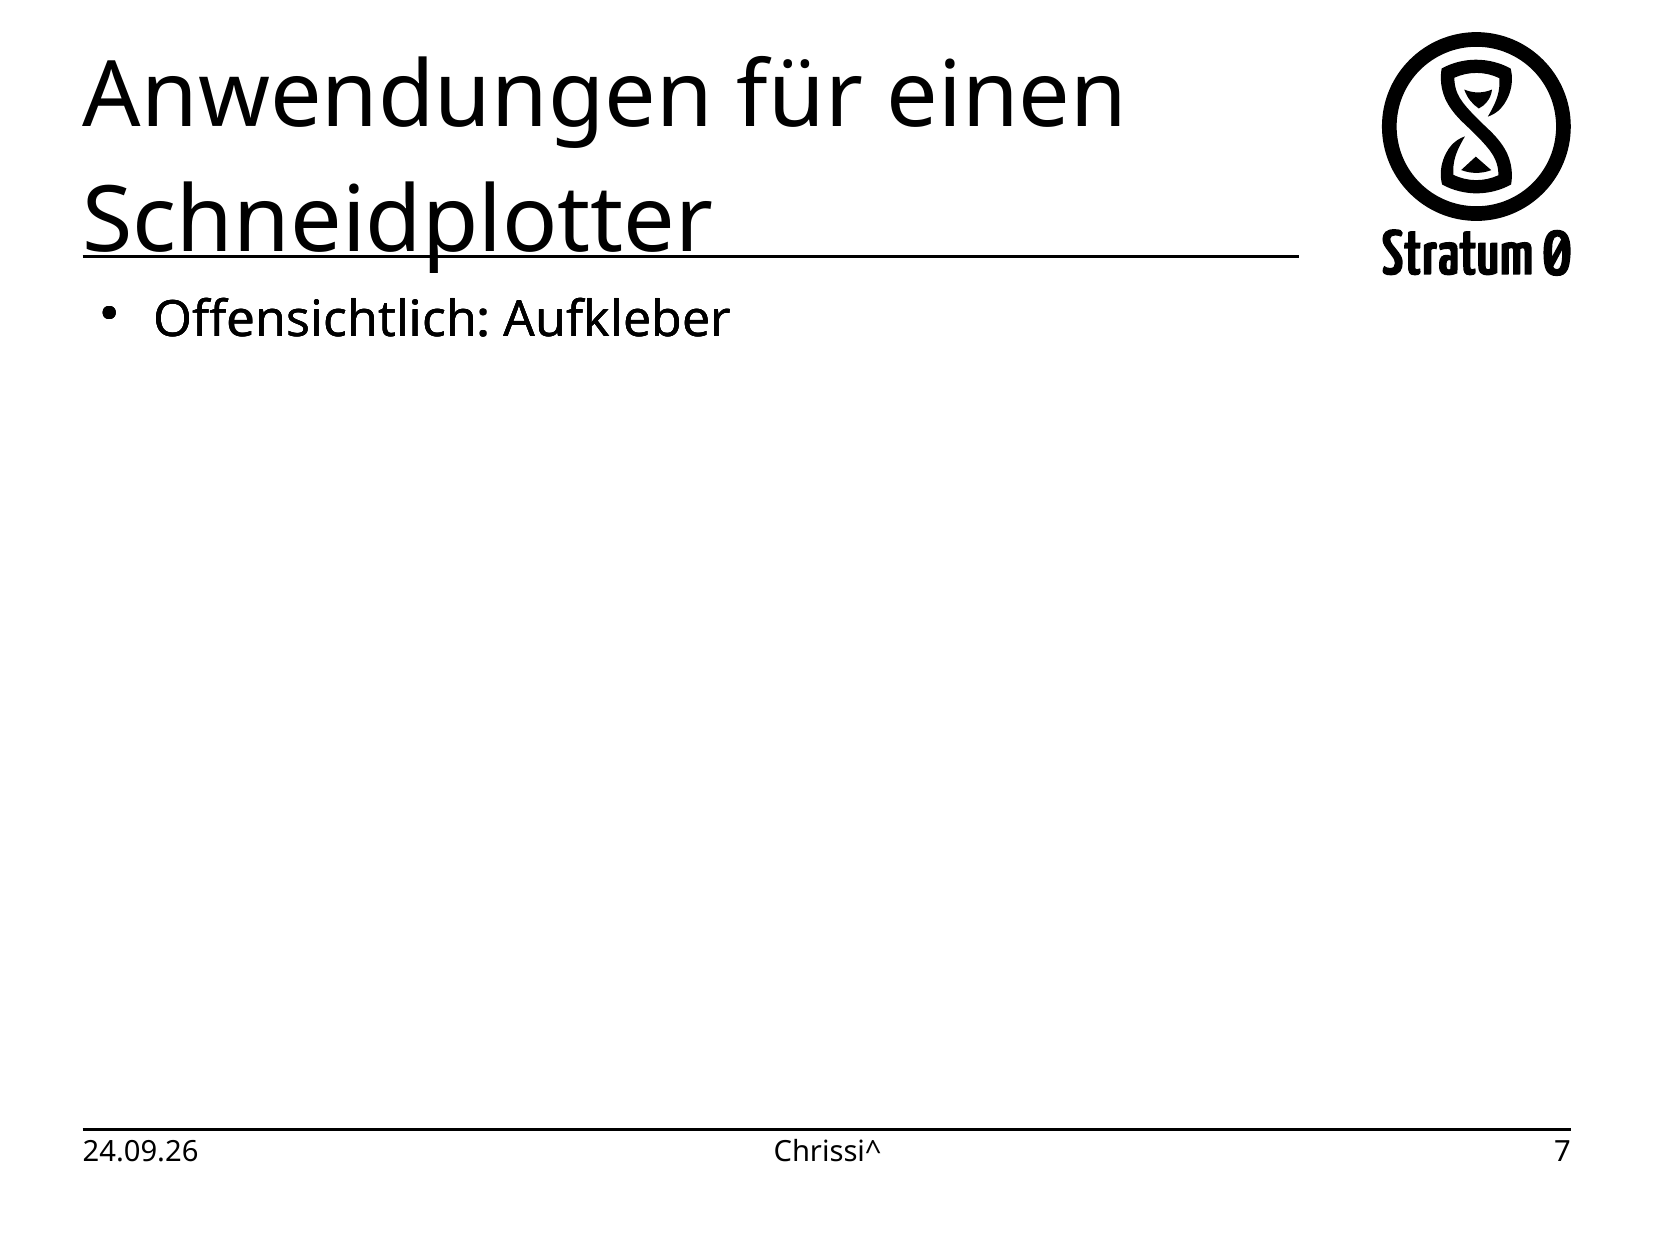

# Anwendungen für einen Schneidplotter
Offensichtlich: Aufkleber
Offensichtlich: Aufkleber
Offensichtlich: Aufkleber
Chrissi^
7